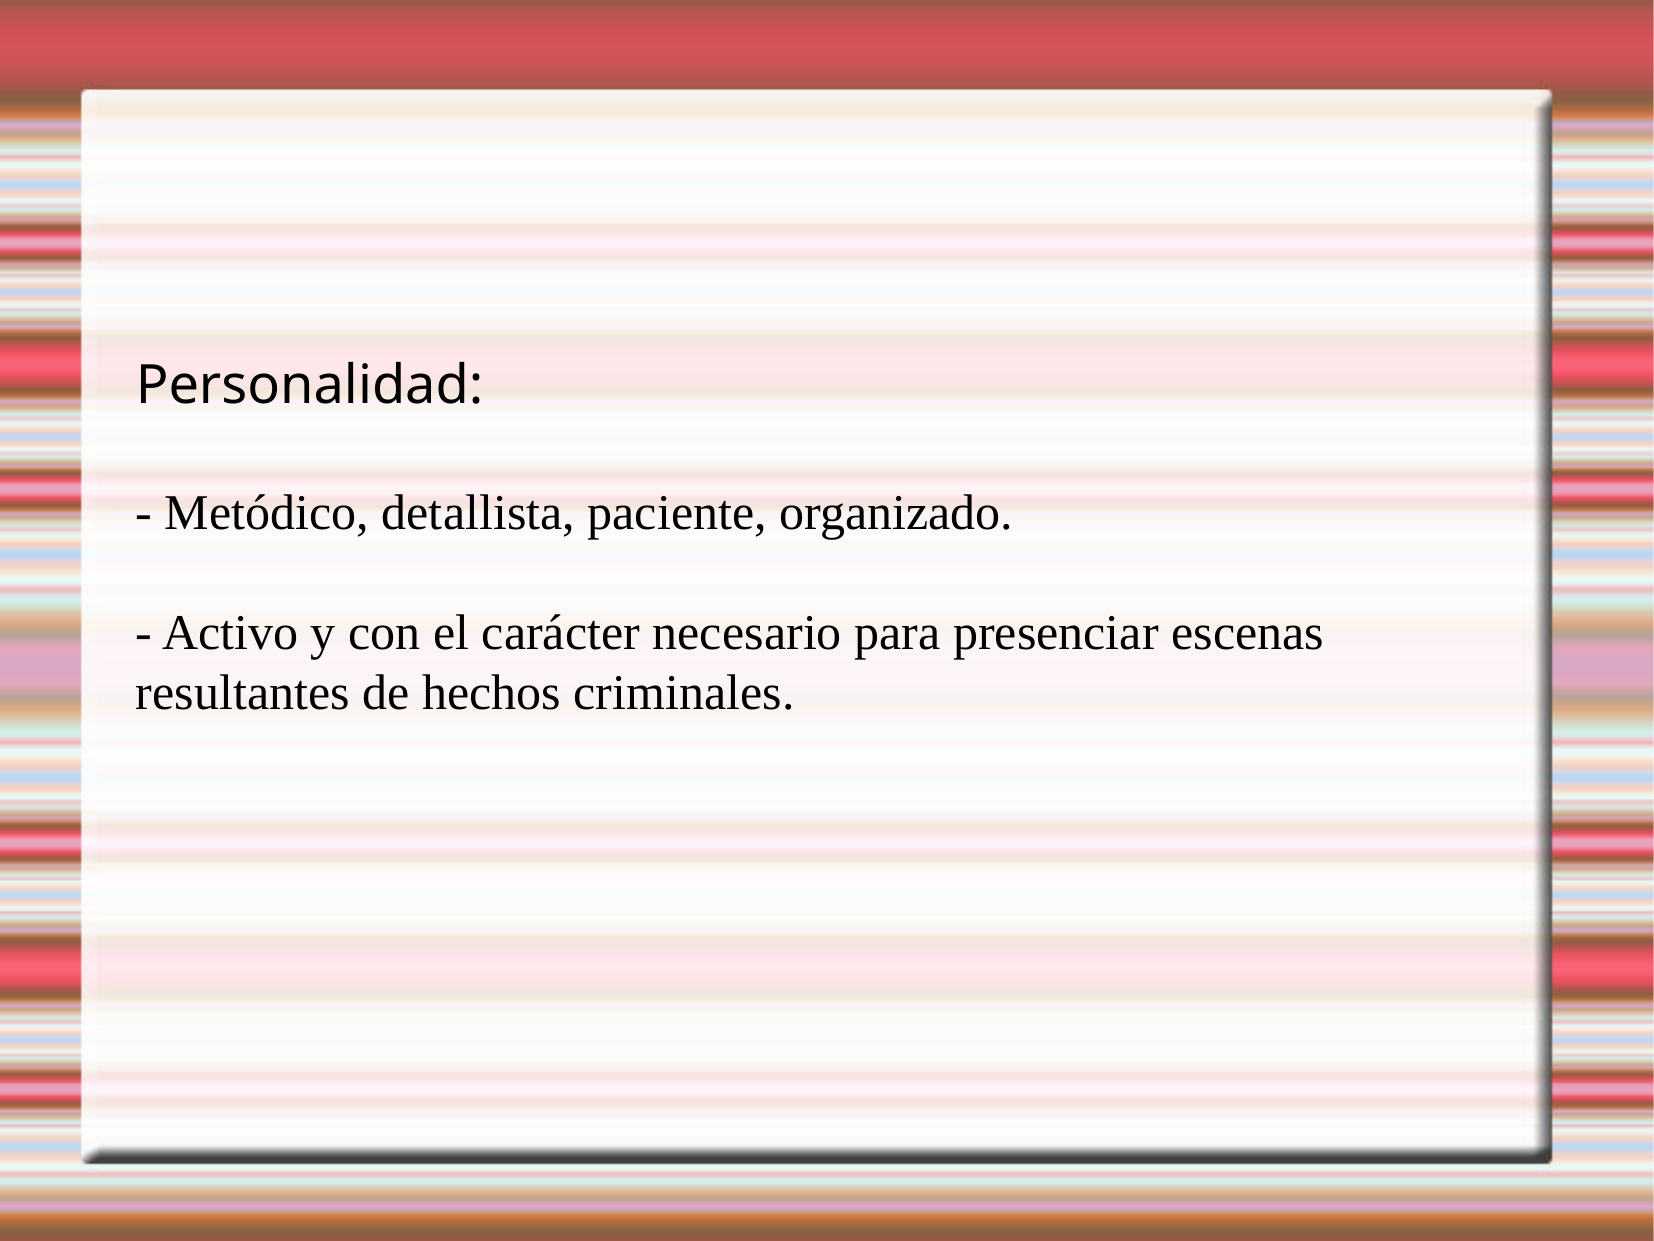

Personalidad:
- Metódico, detallista, paciente, organizado.
- Activo y con el carácter necesario para presenciar escenas resultantes de hechos criminales.